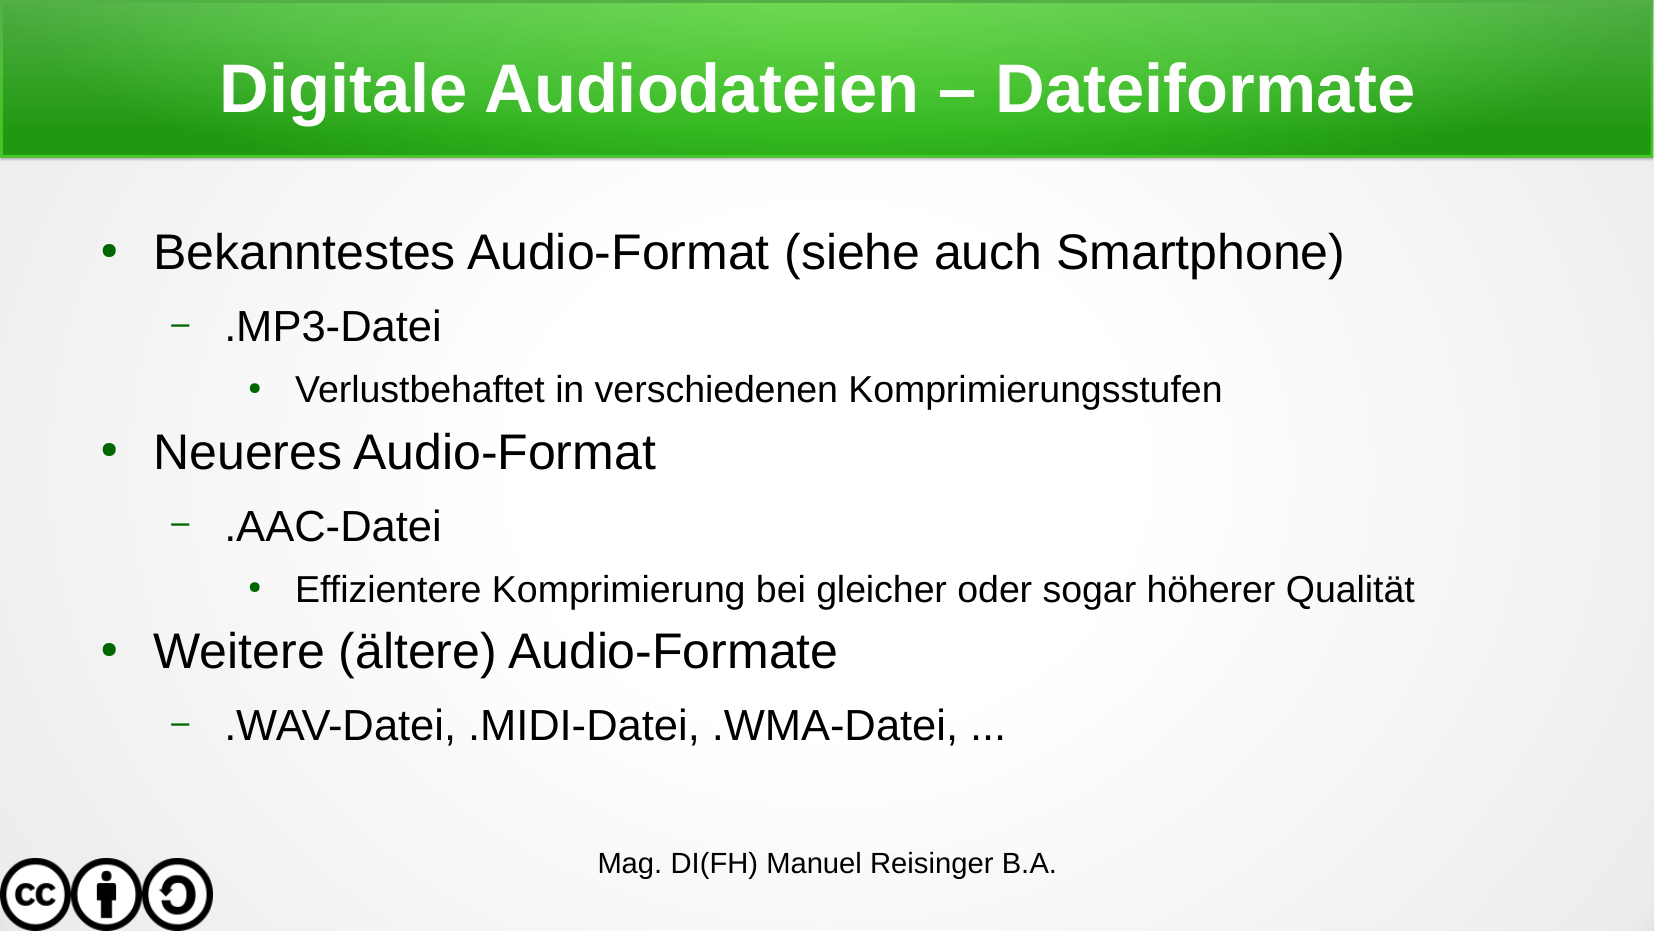

# Digitale Audiodateien – Dateiformate
Bekanntestes Audio-Format (siehe auch Smartphone)
.MP3-Datei
Verlustbehaftet in verschiedenen Komprimierungsstufen
Neueres Audio-Format
.AAC-Datei
Effizientere Komprimierung bei gleicher oder sogar höherer Qualität
Weitere (ältere) Audio-Formate
.WAV-Datei, .MIDI-Datei, .WMA-Datei, ...